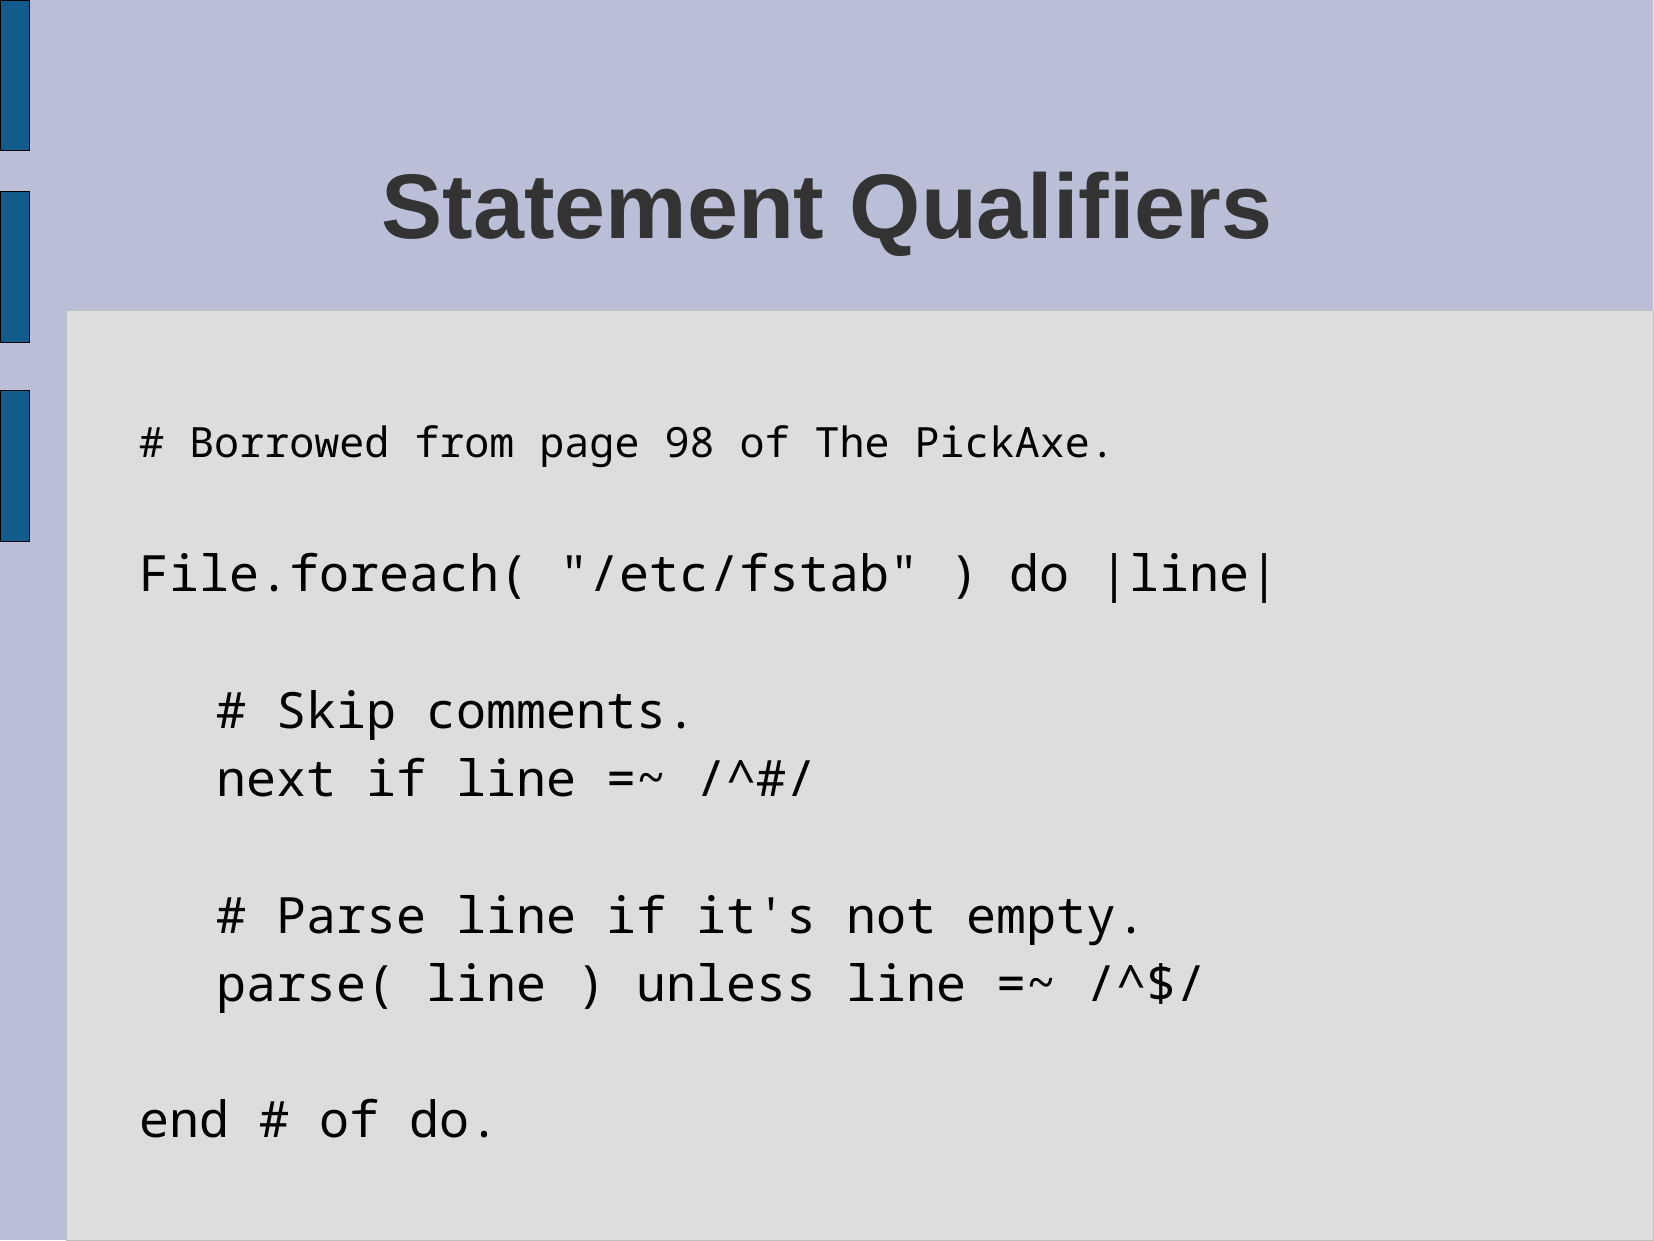

#
Statement Qualifiers
# Borrowed from page 98 of The PickAxe.
File.foreach( "/etc/fstab" ) do |line|
# Skip comments.
next if line =~ /^#/
# Parse line if it's not empty.
parse( line ) unless line =~ /^$/
end # of do.